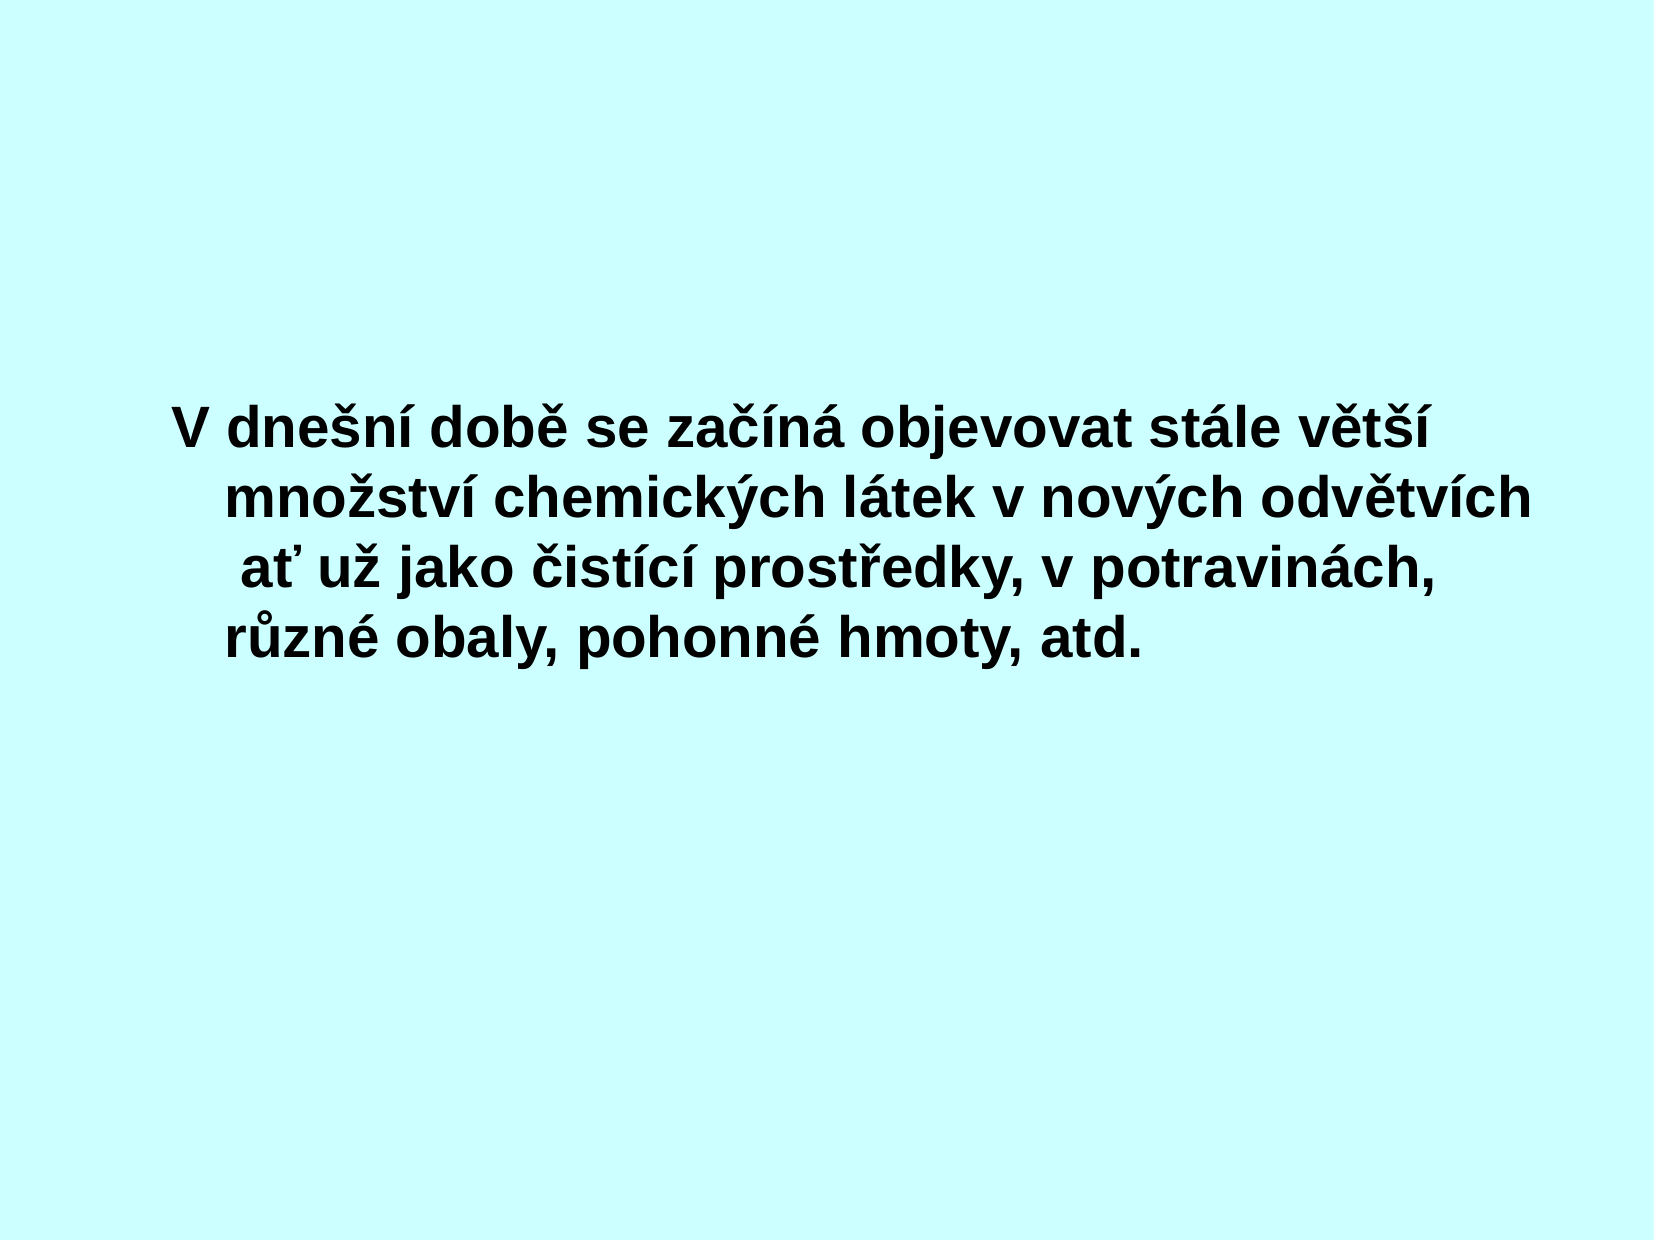

# V dnešní době se začíná objevovat stále větší množství chemických látek v nových odvětvích ať už jako čistící prostředky, v potravinách, různé obaly, pohonné hmoty, atd.